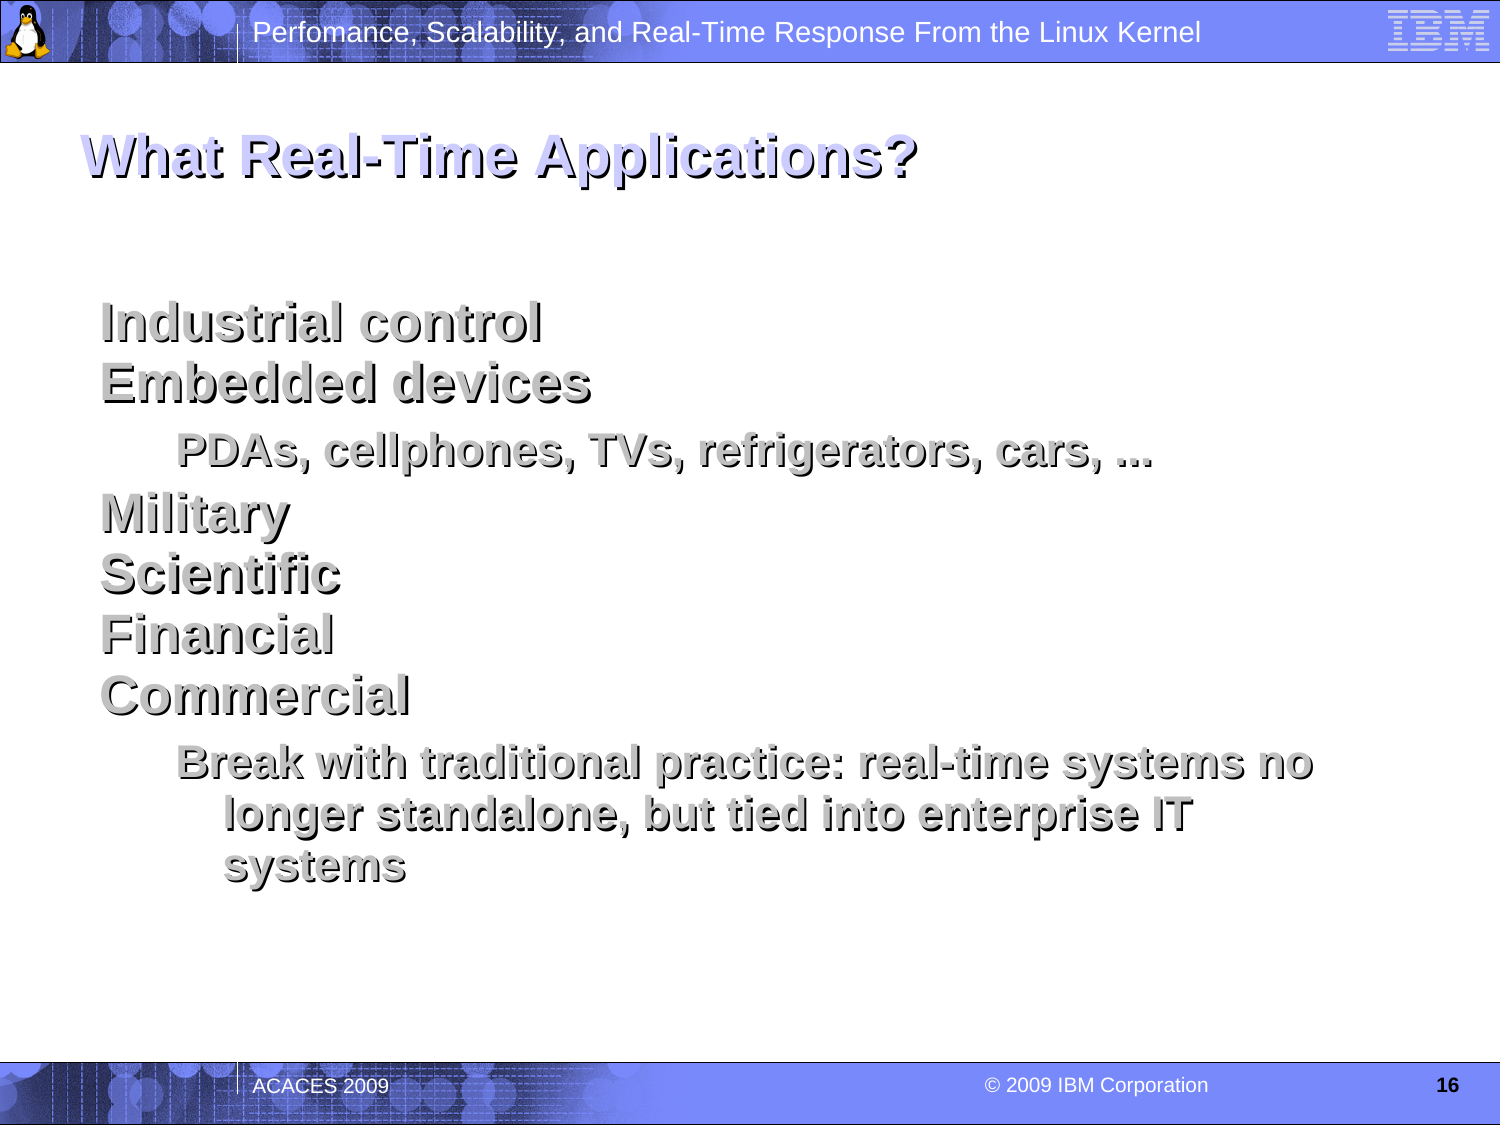

# What Real-Time Applications?
Industrial control
Embedded devices
PDAs, cellphones, TVs, refrigerators, cars, ...
Military
Scientific
Financial
Commercial
Break with traditional practice: real-time systems no longer standalone, but tied into enterprise IT systems
16